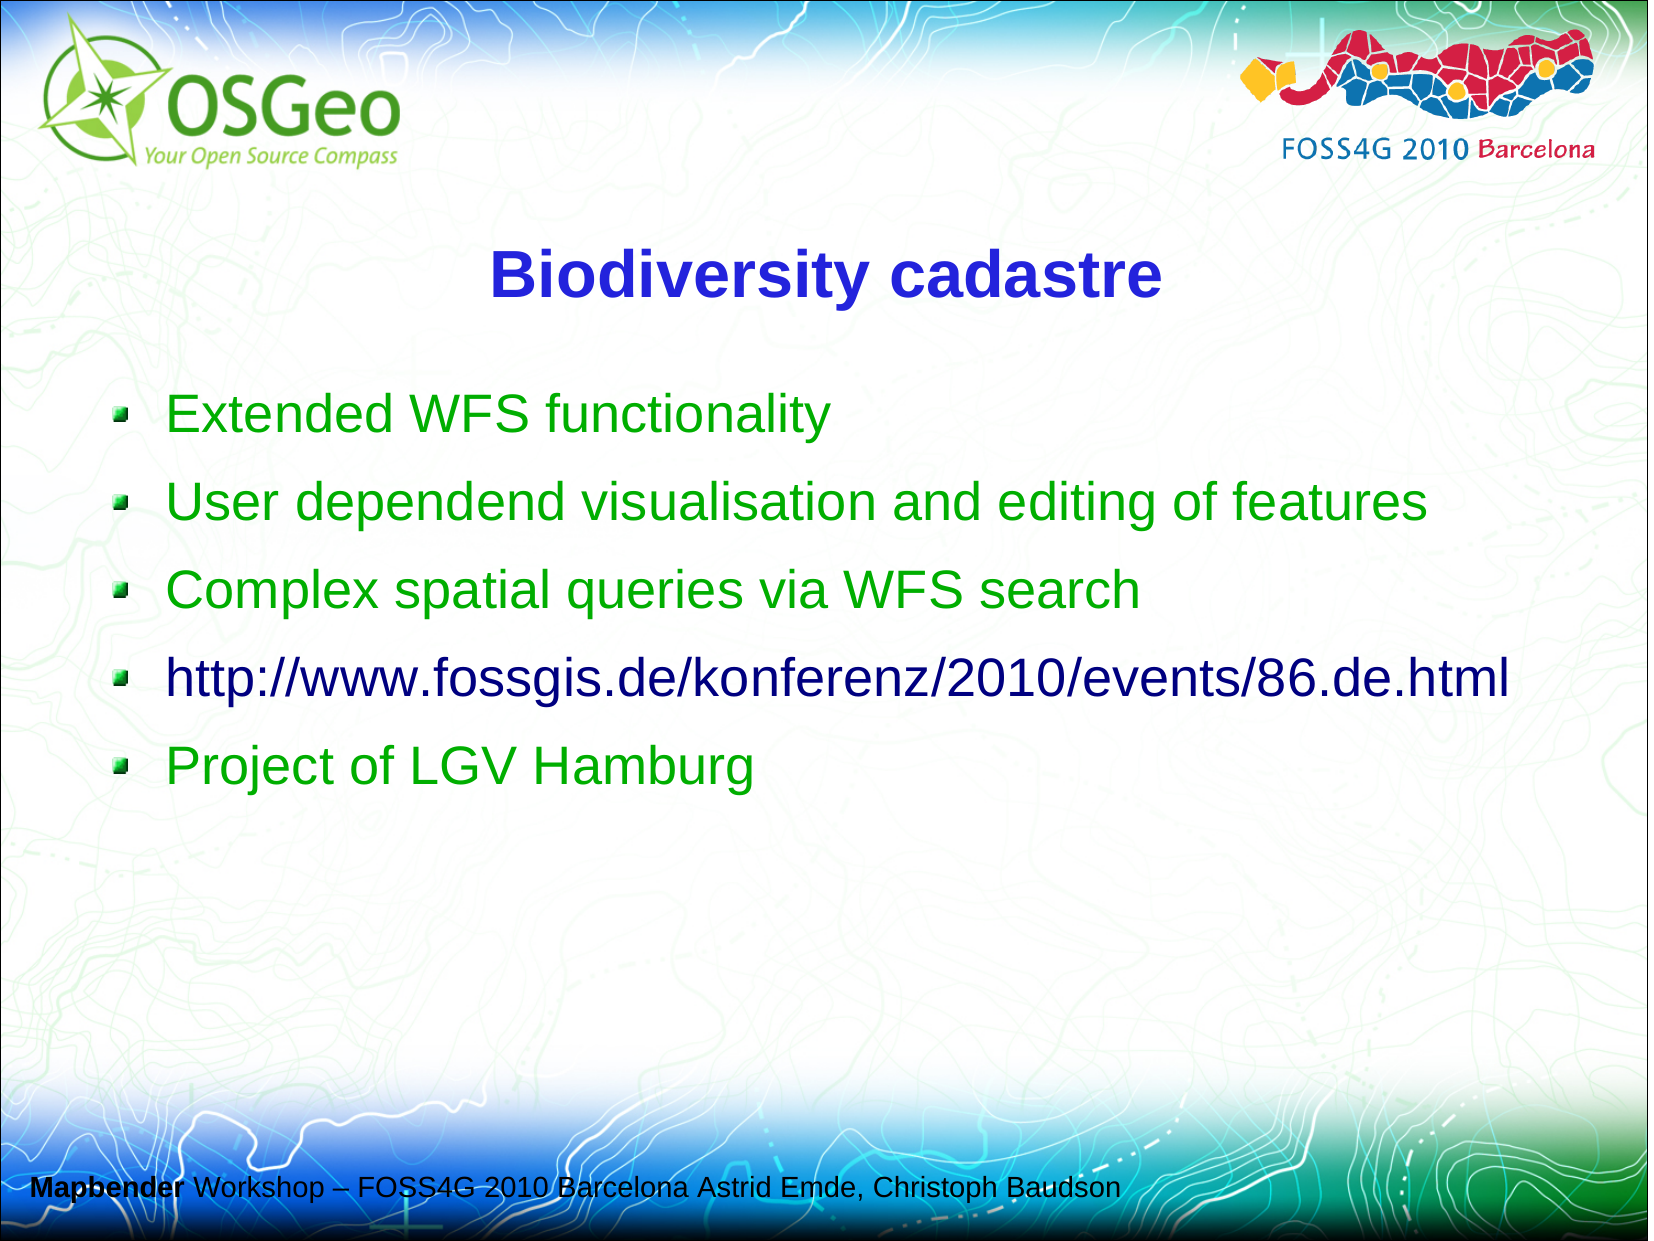

# Biodiversity cadastre
Extended WFS functionality
User dependend visualisation and editing of features
Complex spatial queries via WFS search
http://www.fossgis.de/konferenz/2010/events/86.de.html
Project of LGV Hamburg